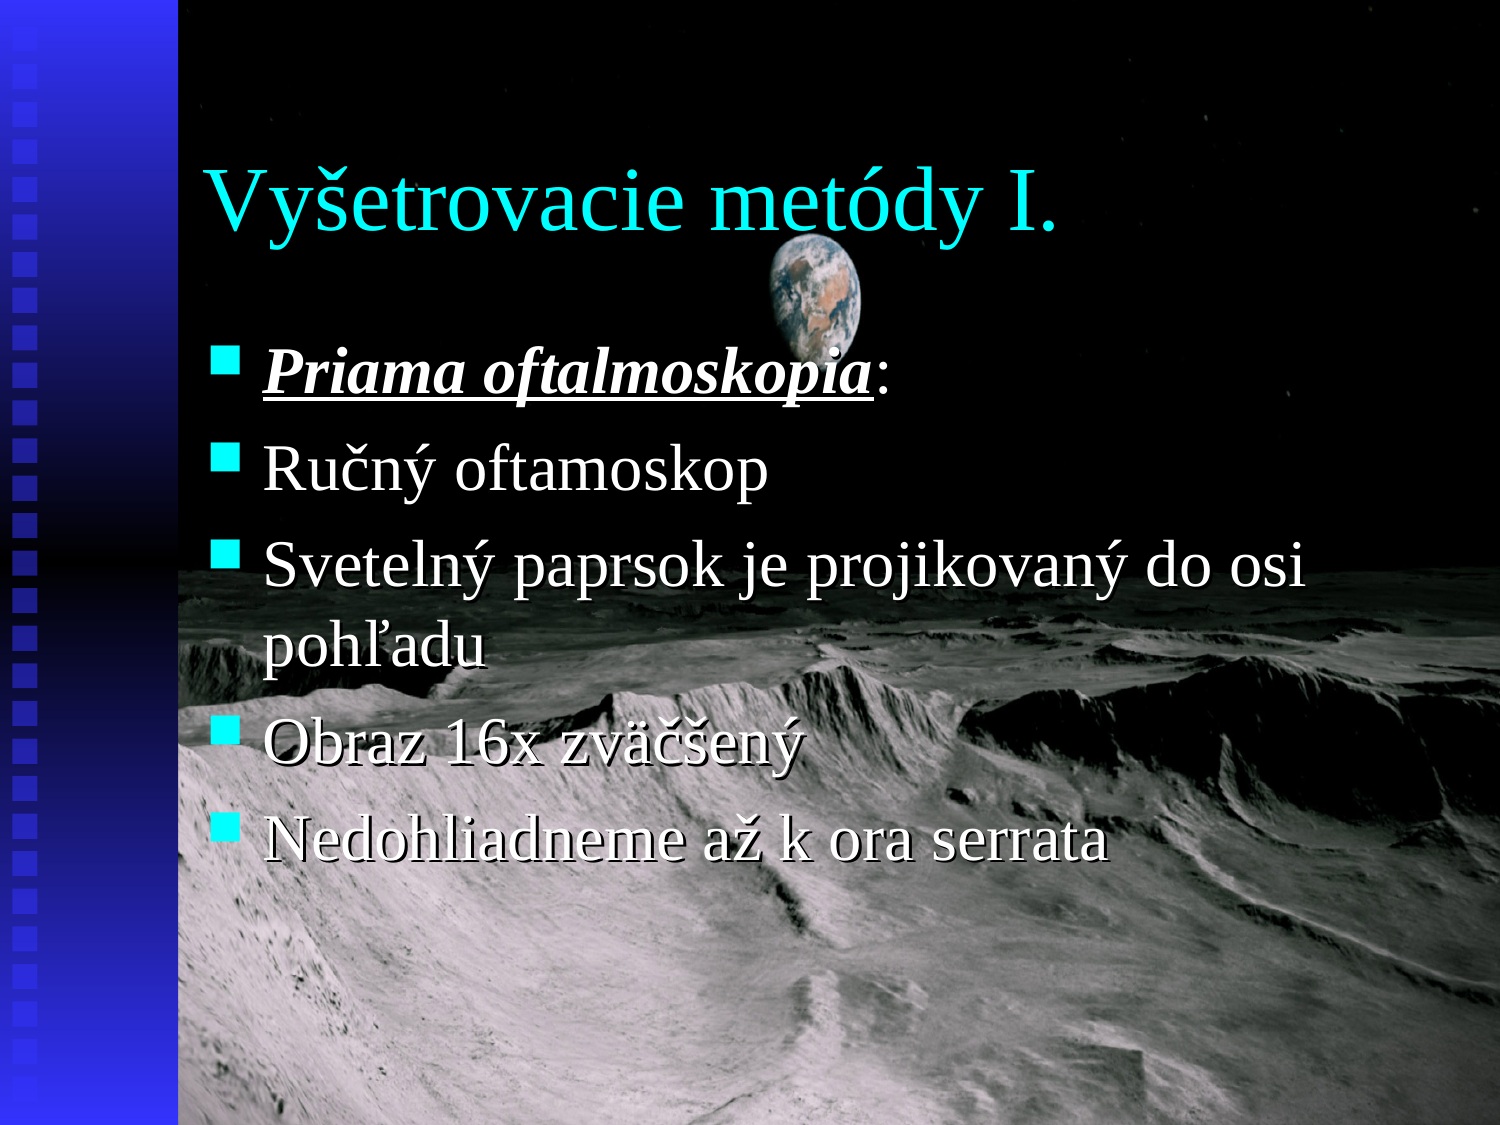

# Vyšetrovacie metódy I.
Priama oftalmoskopia:
Ručný oftamoskop
Svetelný paprsok je projikovaný do osi pohľadu
Obraz 16x zväčšený
Nedohliadneme až k ora serrata